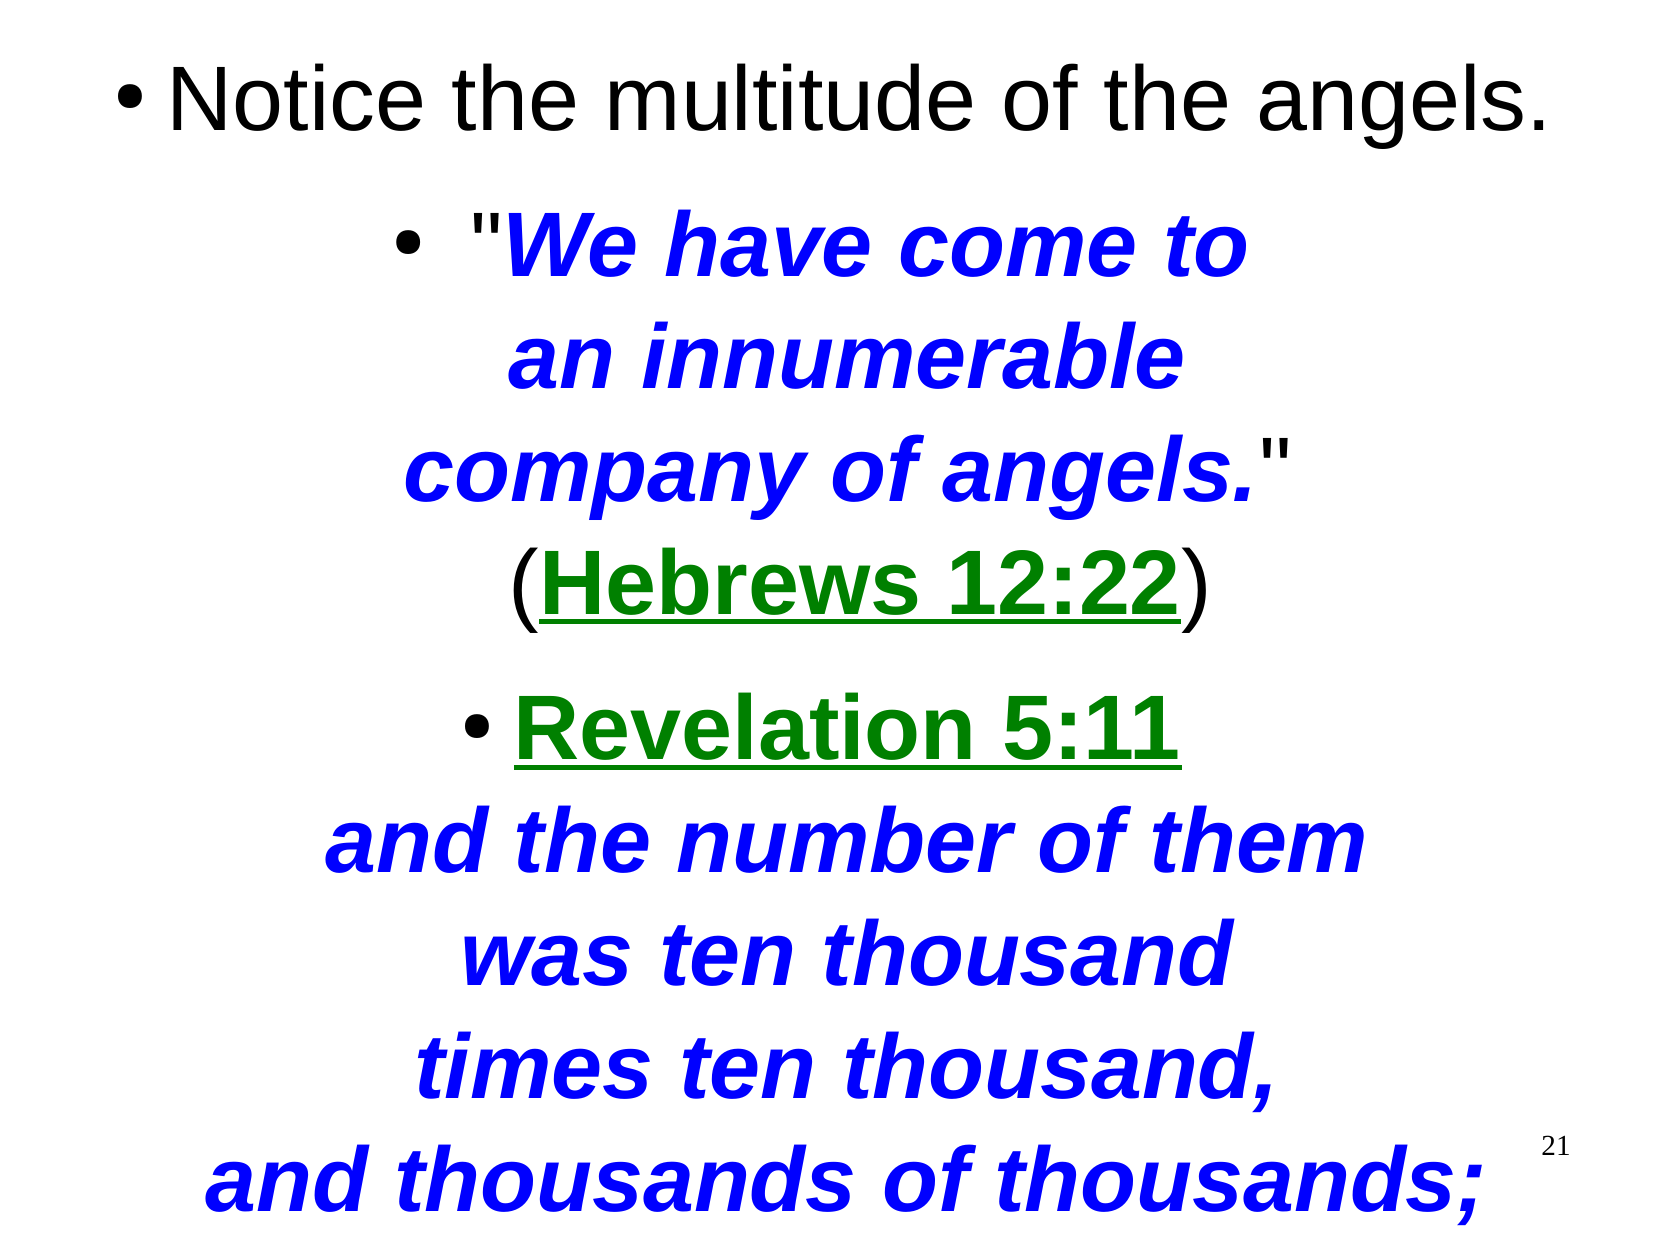

# Notice the multitude of the angels.
 "We have come to
an innumerable
company of angels."
(Hebrews 12:22)
Revelation 5:11
and the number of them
was ten thousand
times ten thousand,
and thousands of thousands;
21